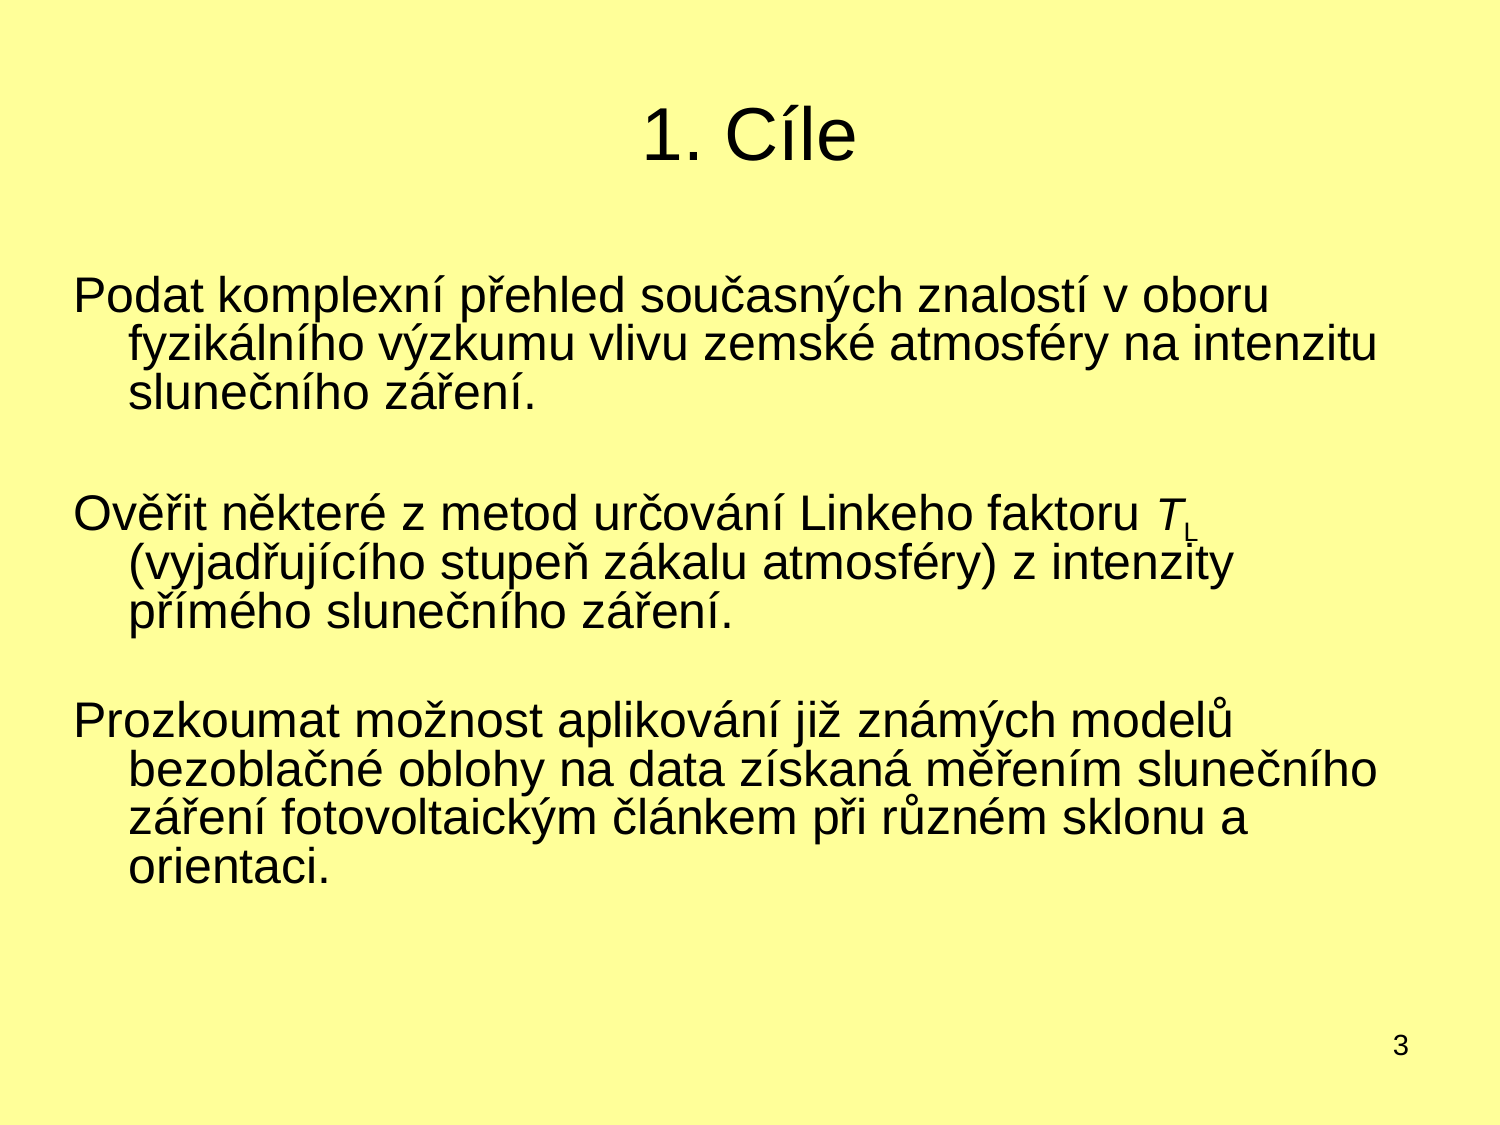

# 1. Cíle
Podat komplexní přehled současných znalostí v oboru fyzikálního výzkumu vlivu zemské atmosféry na intenzitu slunečního záření.
Ověřit některé z metod určování Linkeho faktoru TL (vyjadřujícího stupeň zákalu atmosféry) z intenzity
přímého slunečního záření.
Prozkoumat možnost aplikování již známých modelů bezoblačné oblohy na data získaná měřením slunečního záření fotovoltaickým článkem při různém sklonu a orientaci.
3